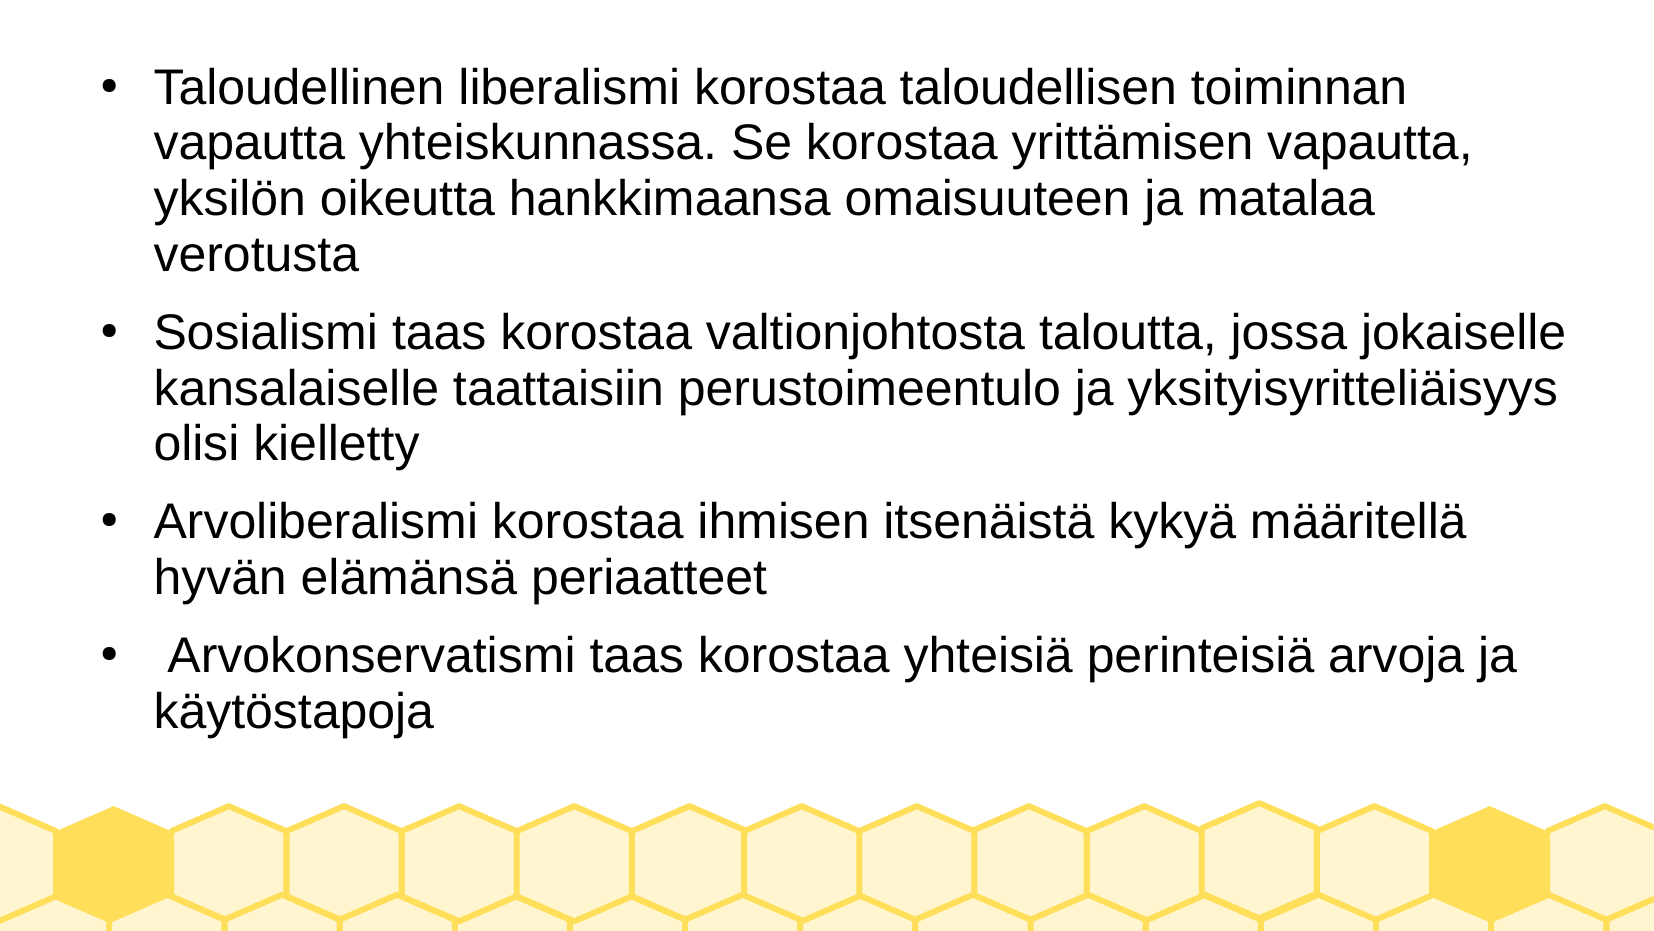

#
Taloudellinen liberalismi korostaa taloudellisen toiminnan vapautta yhteiskunnassa. Se korostaa yrittämisen vapautta, yksilön oikeutta hankkimaansa omaisuuteen ja matalaa verotusta
Sosialismi taas korostaa valtionjohtosta taloutta, jossa jokaiselle kansalaiselle taattaisiin perustoimeentulo ja yksityisyritteliäisyys olisi kielletty
Arvoliberalismi korostaa ihmisen itsenäistä kykyä määritellä hyvän elämänsä periaatteet
 Arvokonservatismi taas korostaa yhteisiä perinteisiä arvoja ja käytöstapoja